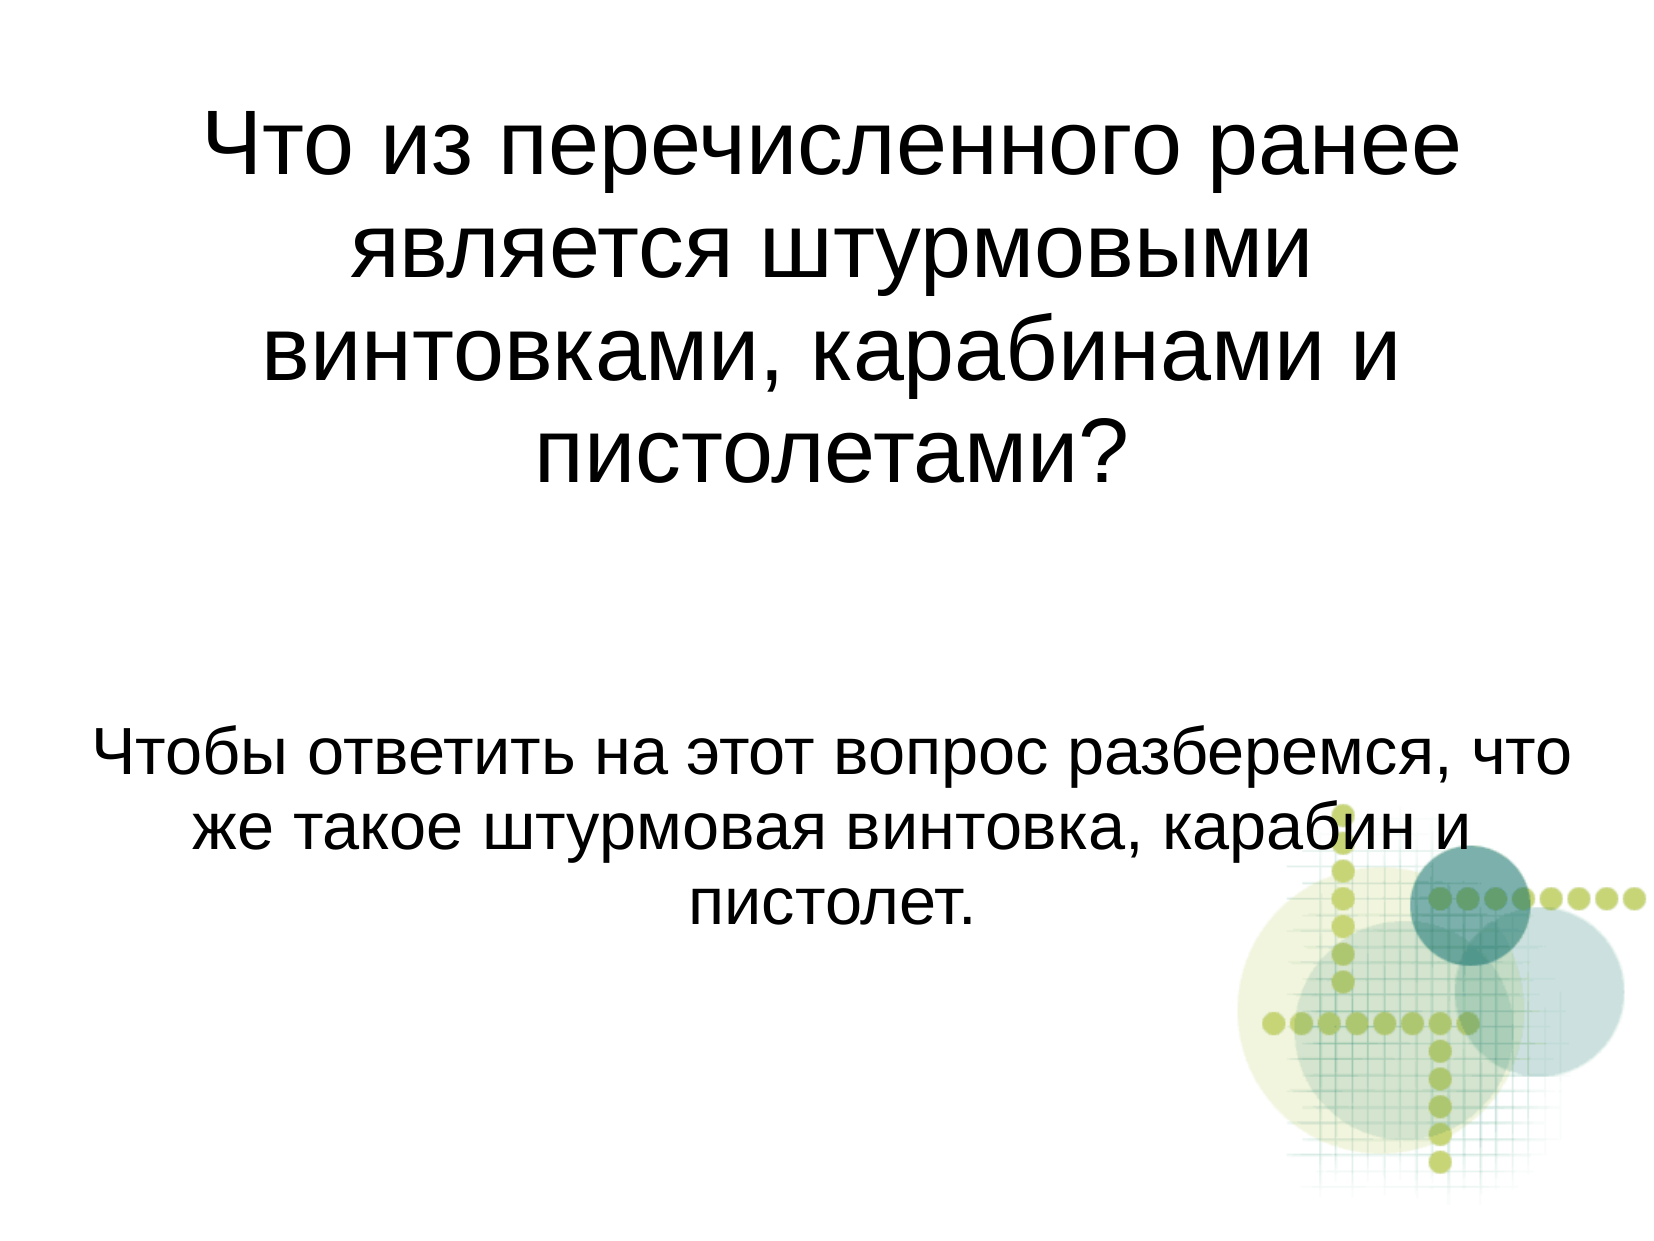

# Что из перечисленного ранее является штурмовыми винтовками, карабинами и пистолетами?
Чтобы ответить на этот вопрос разберемся, что же такое штурмовая винтовка, карабин и пистолет.